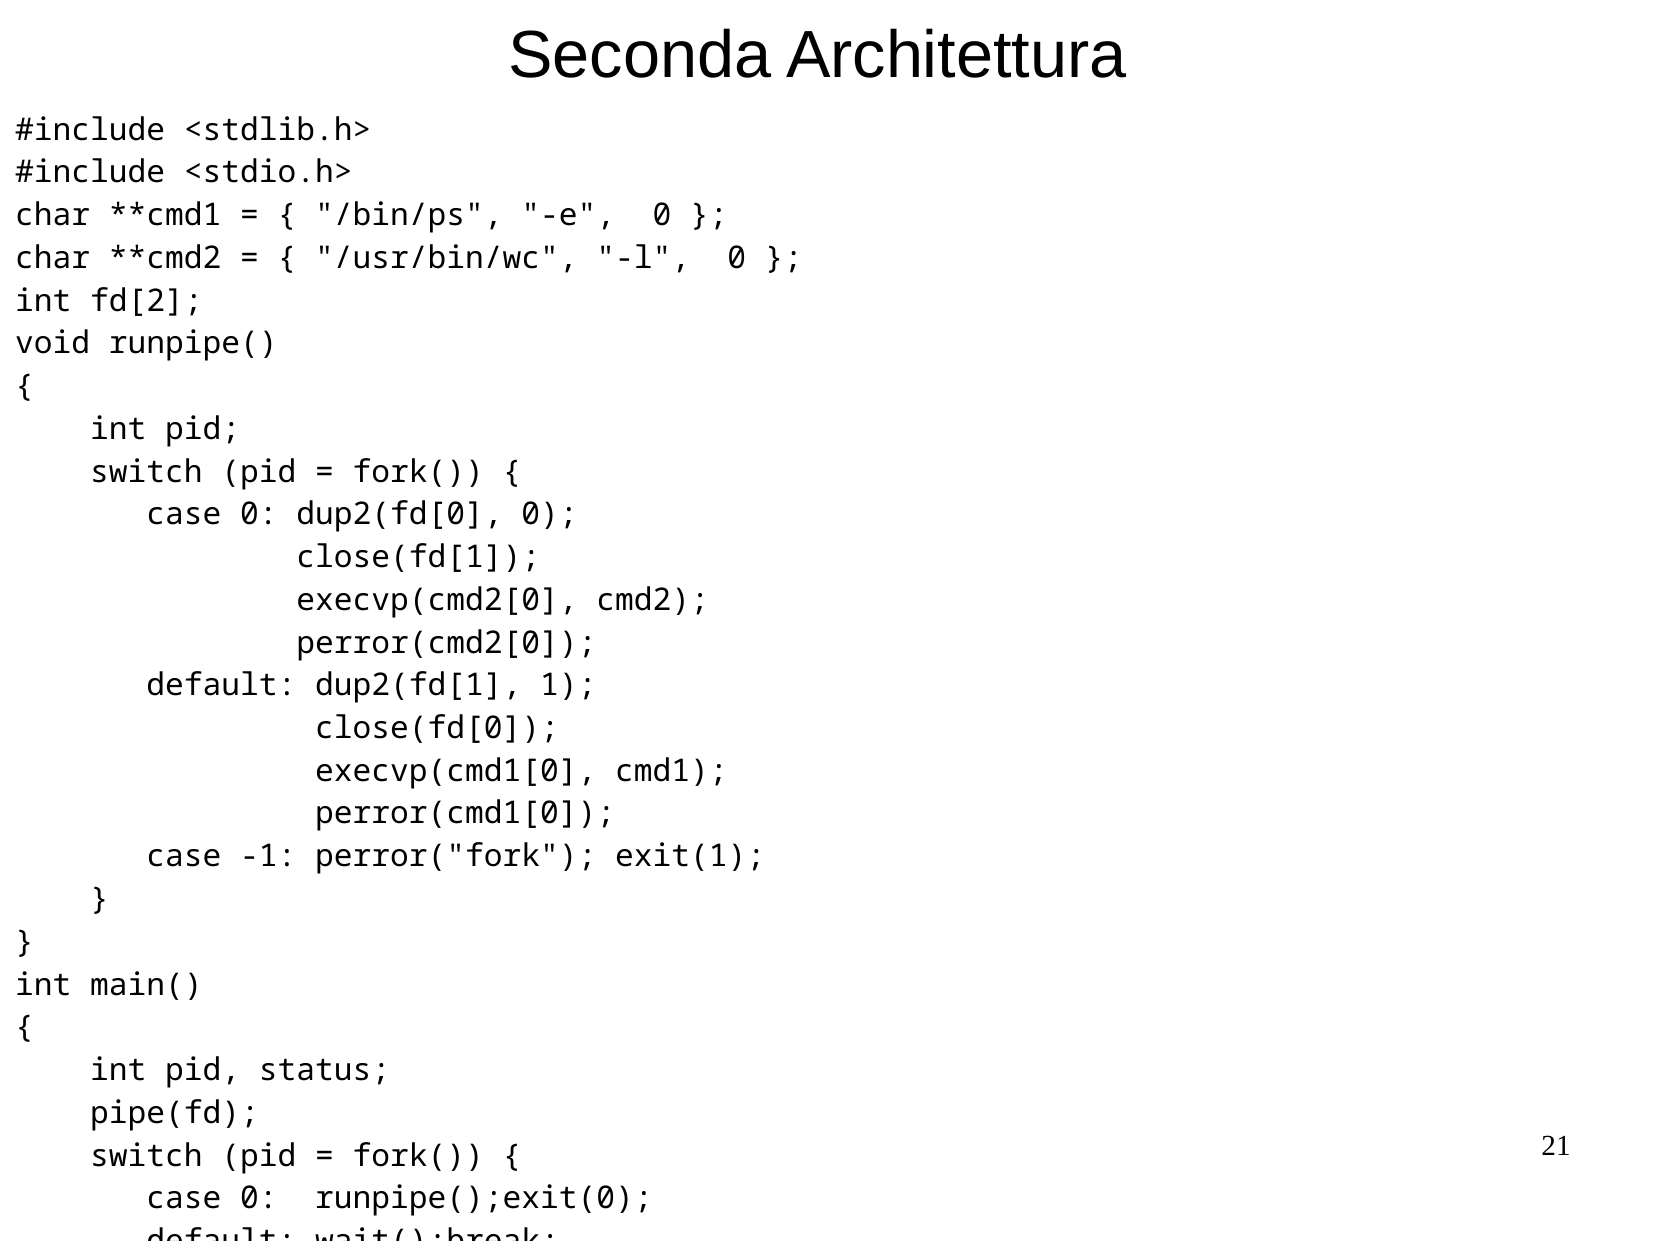

# Seconda Architettura
#include <stdlib.h>
#include <stdio.h>
char **cmd1 = { "/bin/ps", "-e", 0 };
char **cmd2 = { "/usr/bin/wc", "-l", 0 };
int fd[2];
void runpipe()
{
	int pid;
	switch (pid = fork()) {
	 case 0: dup2(fd[0], 0);
		 close(fd[1]);
		 execvp(cmd2[0], cmd2);
		 perror(cmd2[0]);
	 default: dup2(fd[1], 1);
		 close(fd[0]);
		 execvp(cmd1[0], cmd1);
		 perror(cmd1[0]);
	 case -1: perror("fork"); exit(1);
	}
}
int main()
{
	int pid, status;
	pipe(fd);
	switch (pid = fork()) {
	 case 0: runpipe();exit(0);
	 default: wait();break;
	 case -1: perror("fork"); exit(1);
	}
	exit(0);
}
21